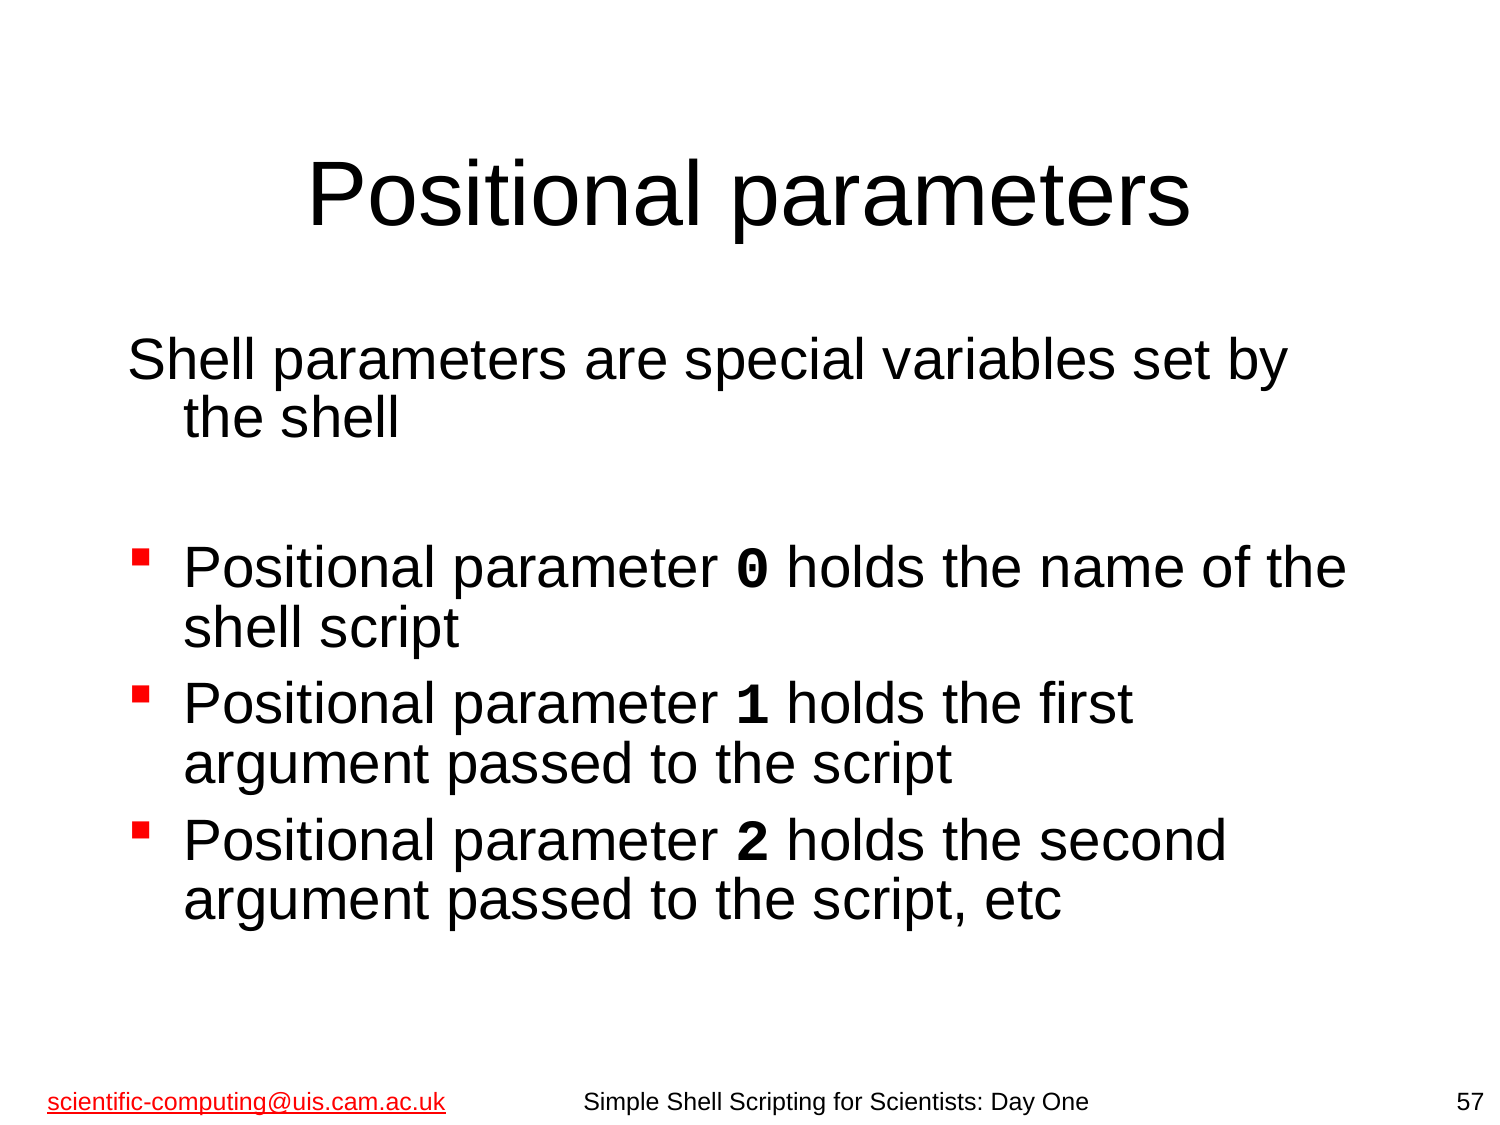

# Positional parameters
Shell parameters are special variables set by the shell
Positional parameter 0 holds the name of the shell script
Positional parameter 1 holds the first argument passed to the script
Positional parameter 2 holds the second argument passed to the script, etc
escience-support@ucs.cam.ac.uk	Simple Shell Scripting for Scientists: Day One
57